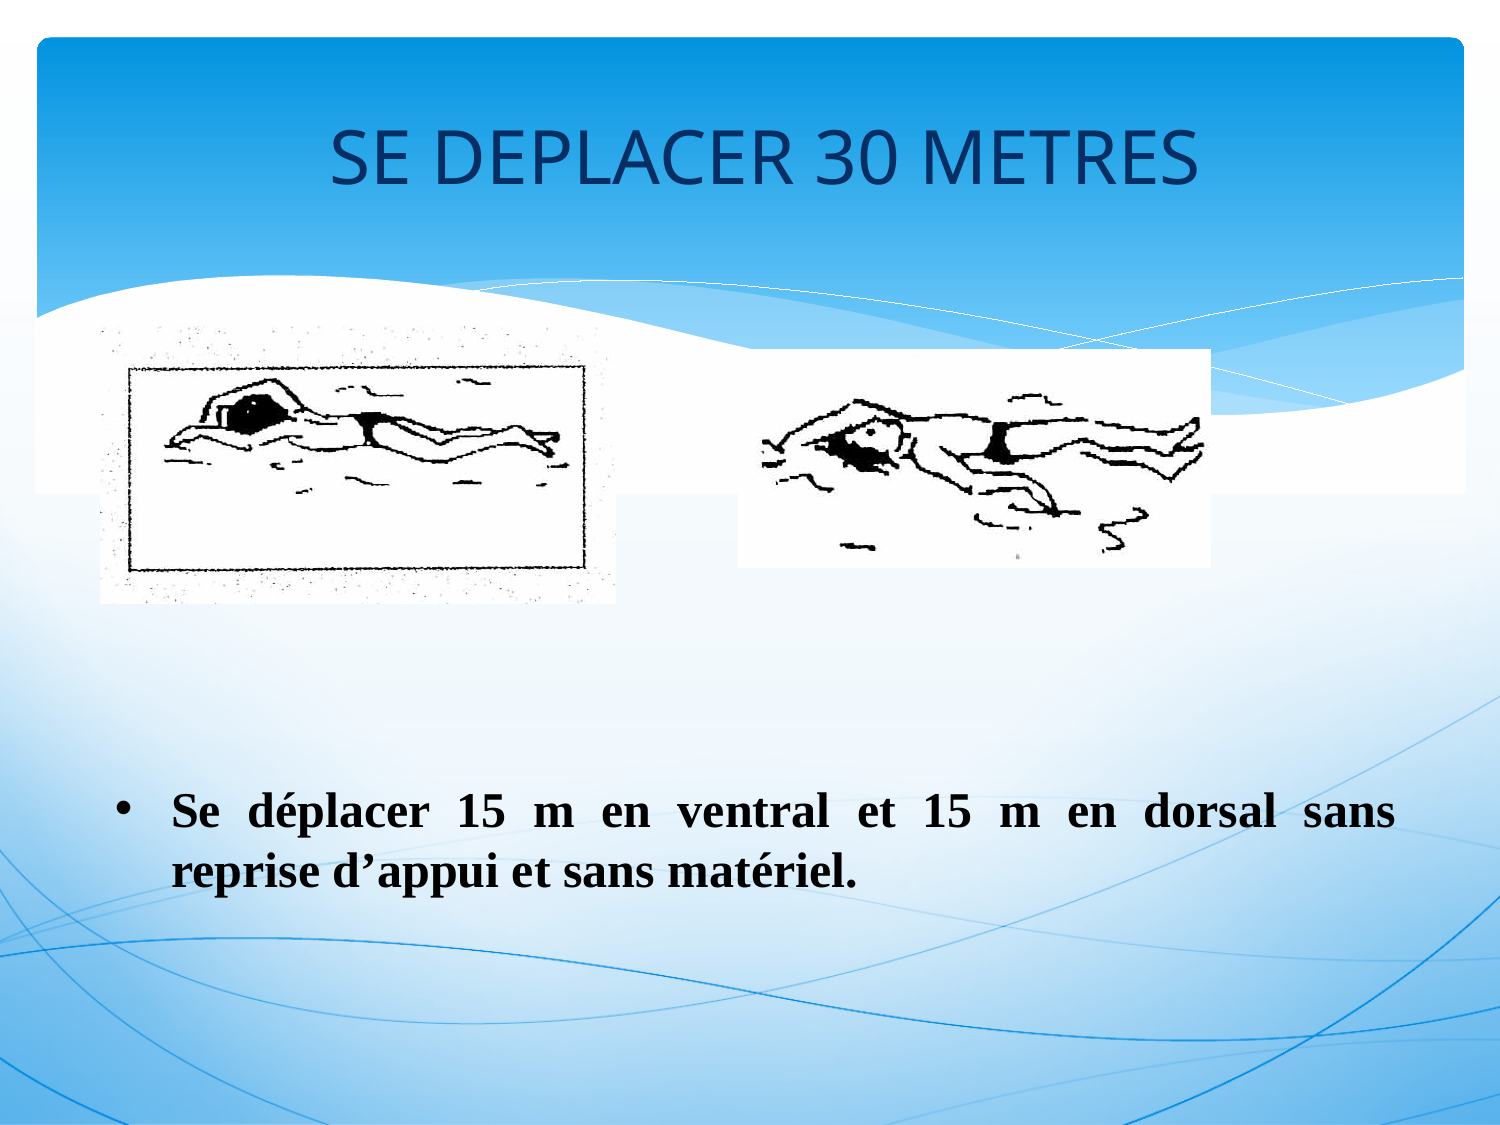

SE DEPLACER 30 METRES
Se déplacer 15 m en ventral et 15 m en dorsal sans reprise d’appui et sans matériel.